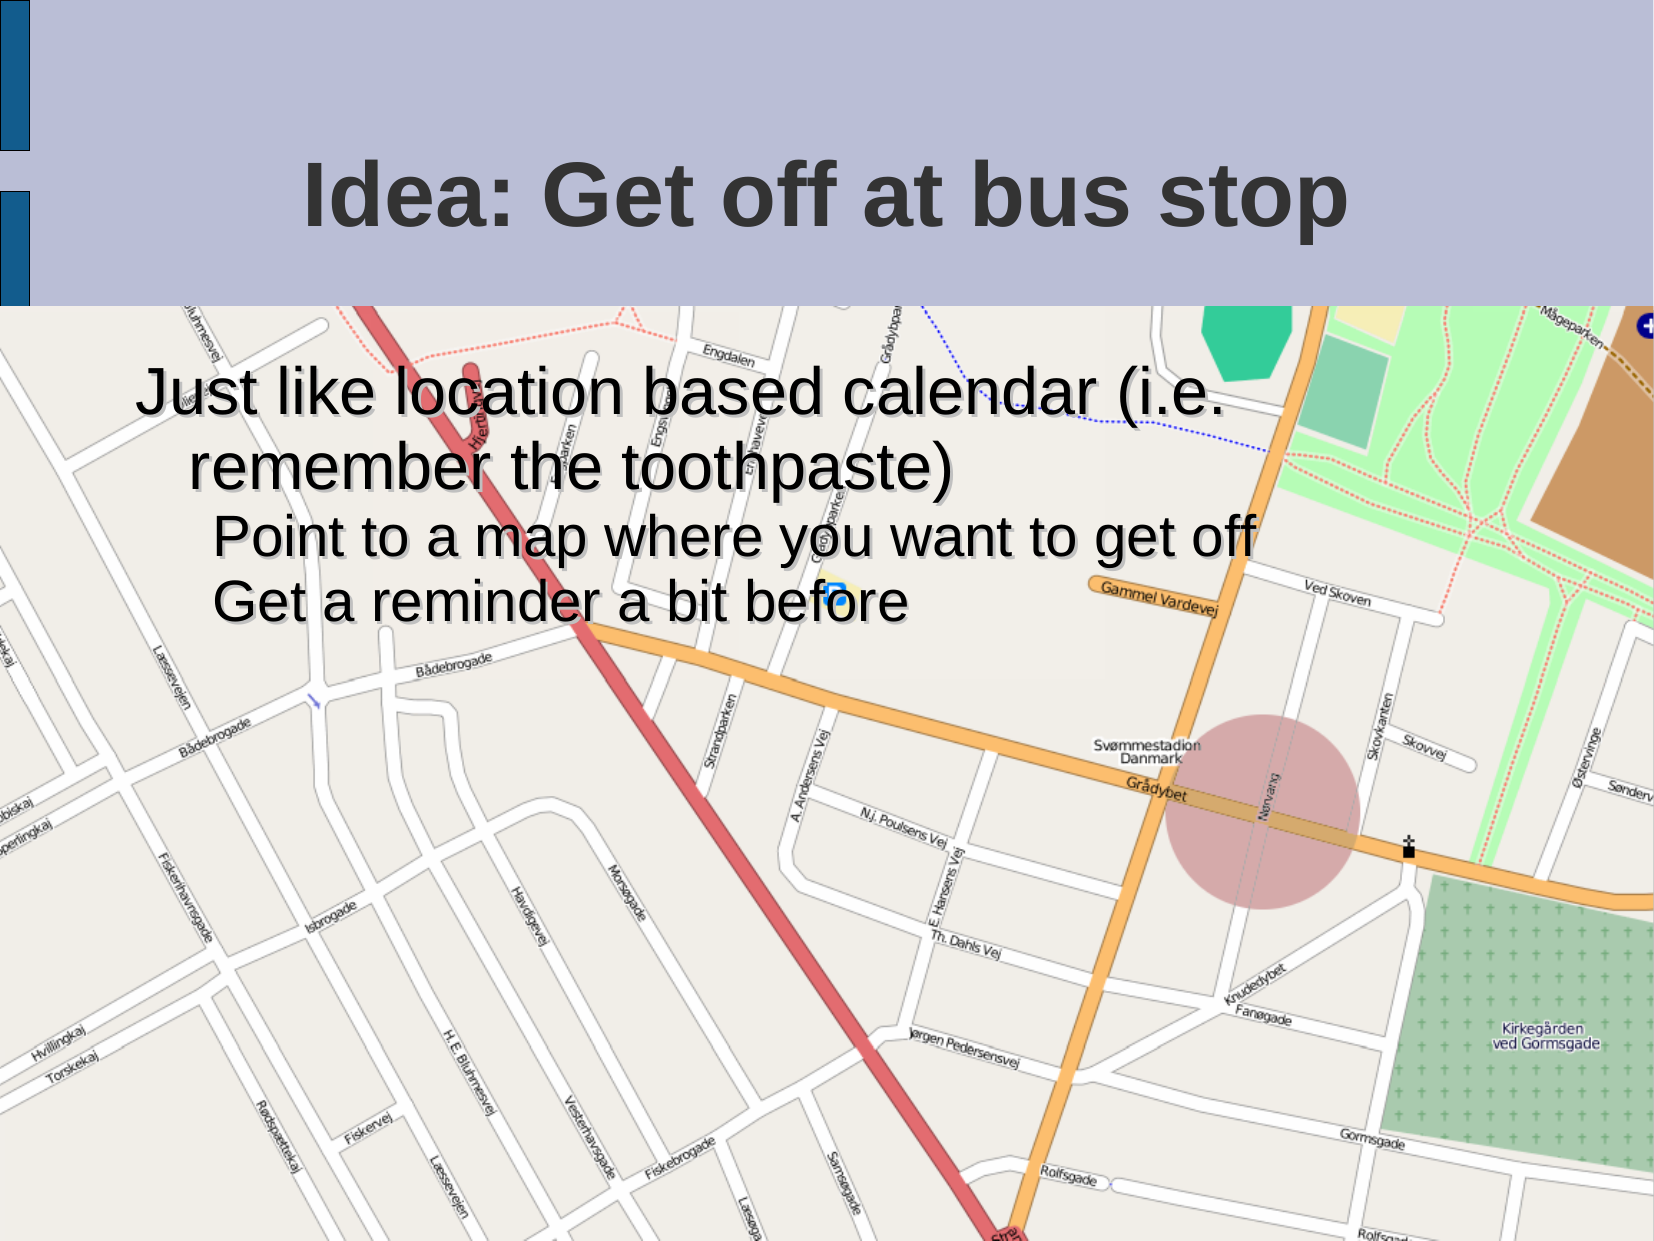

# Idea: Get off at bus stop
Just like location based calendar (i.e. remember the toothpaste)
Point to a map where you want to get off
Get a reminder a bit before